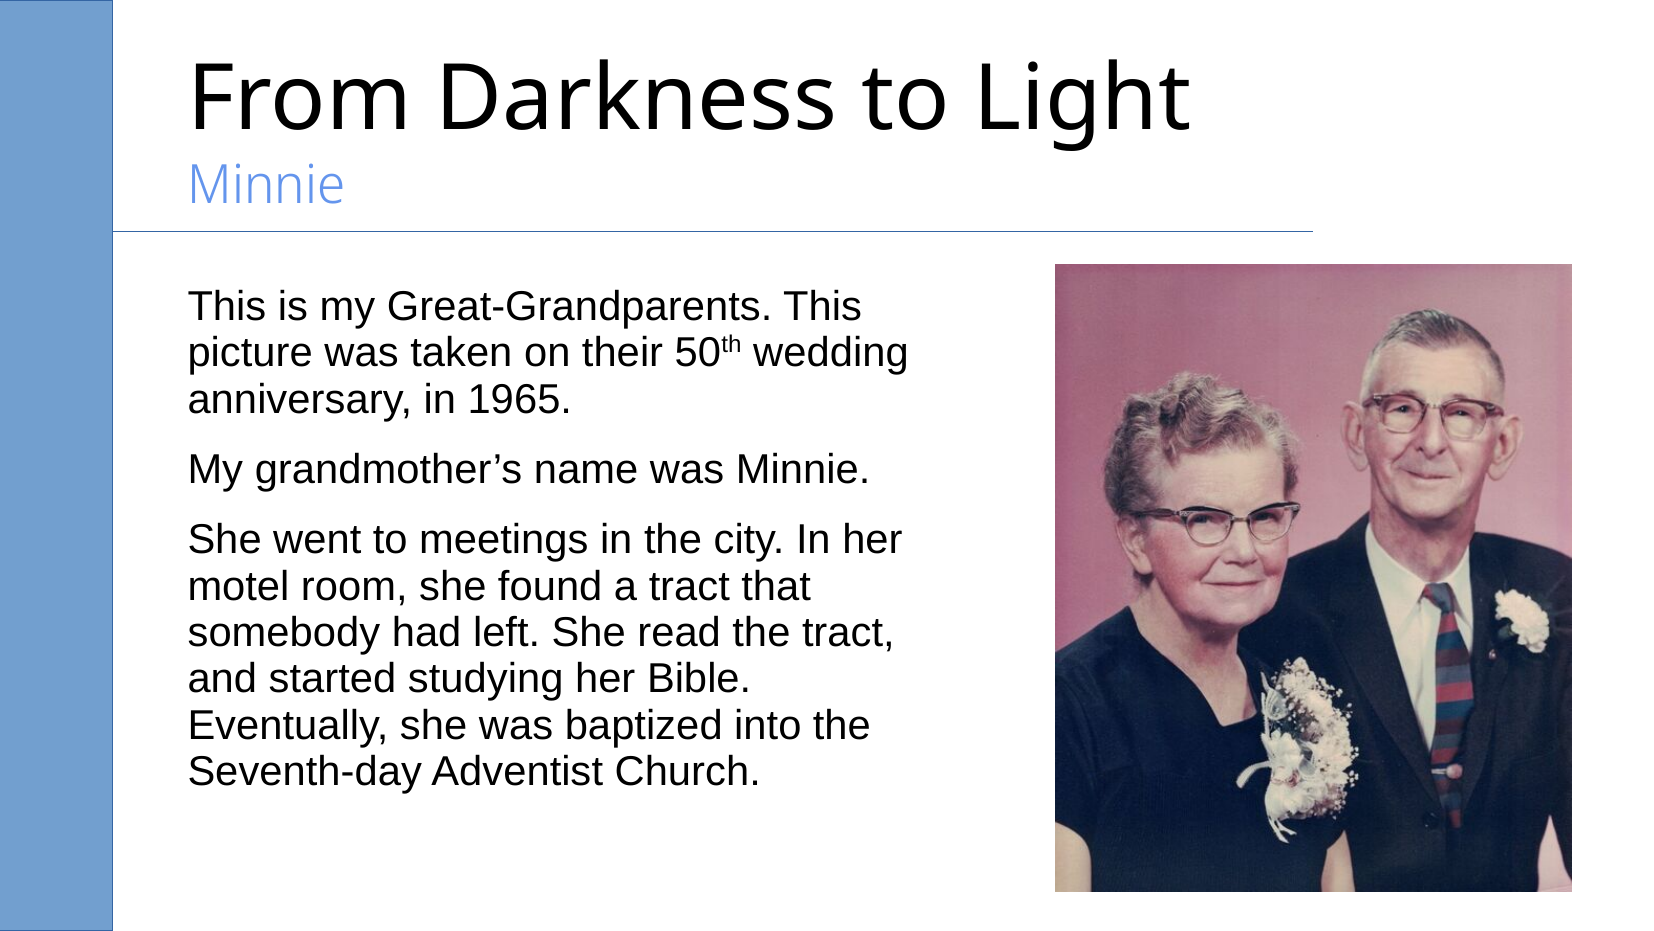

# From Darkness to Light
Minnie
This is my Great-Grandparents. This picture was taken on their 50th wedding anniversary, in 1965.
My grandmother’s name was Minnie.
She went to meetings in the city. In her motel room, she found a tract that somebody had left. She read the tract, and started studying her Bible. Eventually, she was baptized into the Seventh-day Adventist Church.